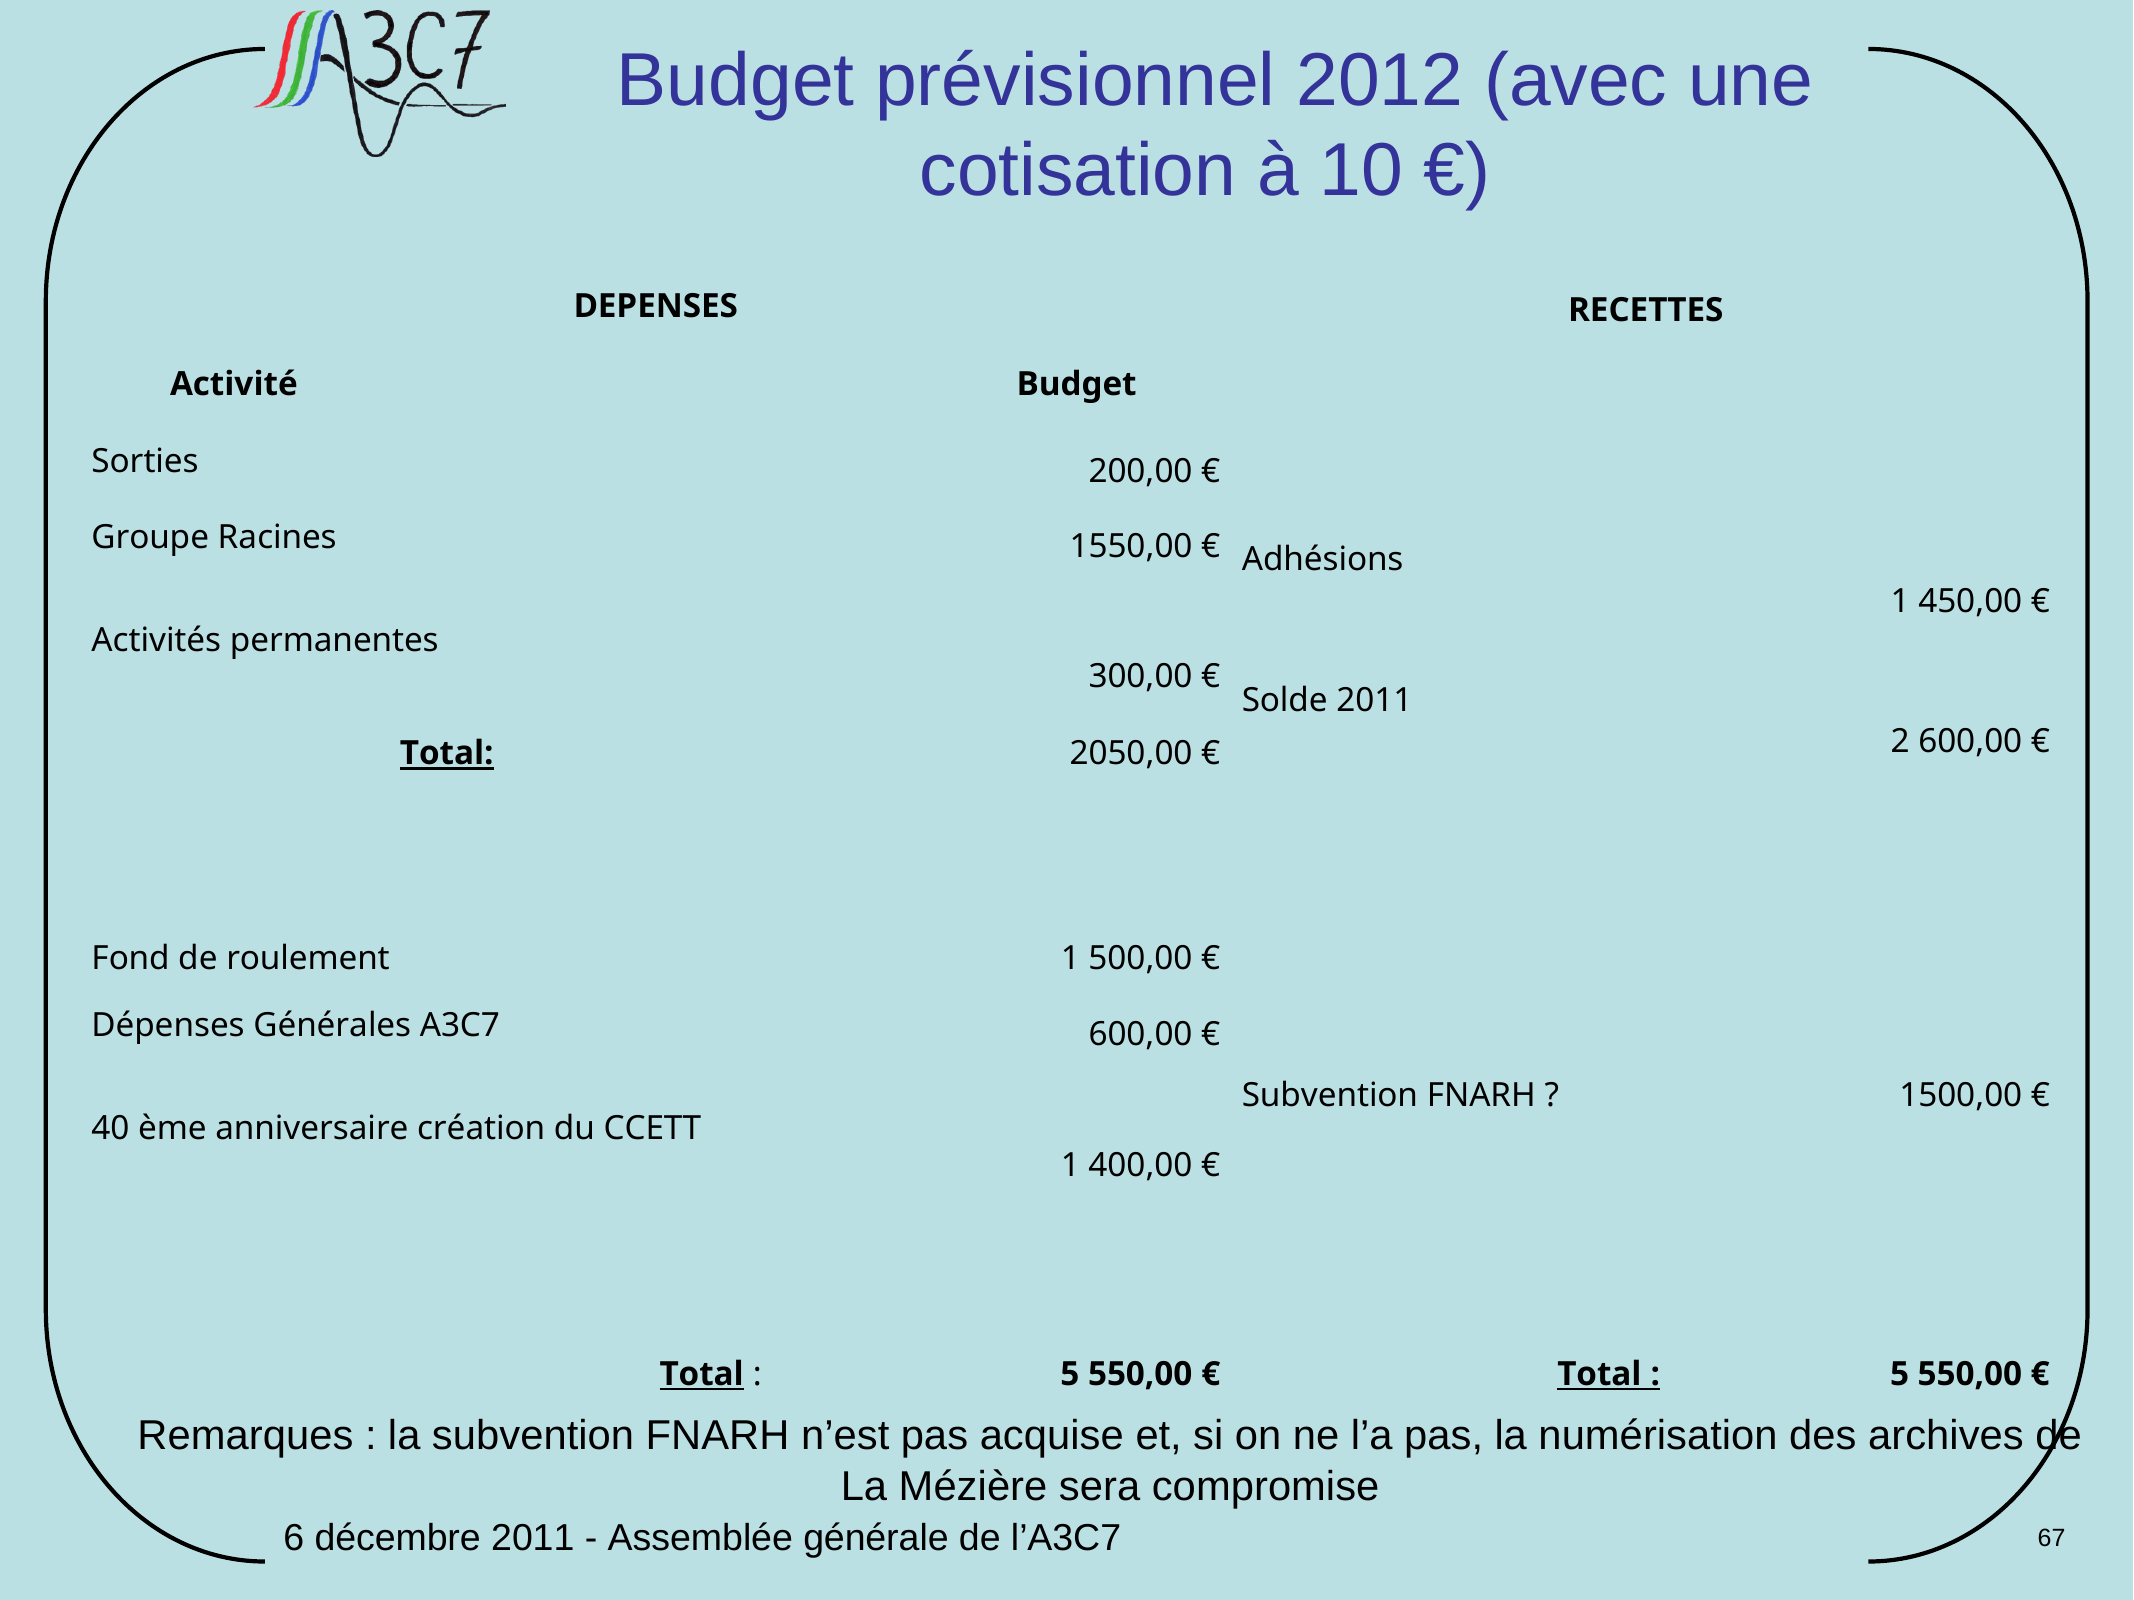

# Budget prévisionnel 2012 (avec une cotisation à 10 €)
| DEPENSES | | | |
| --- | --- | --- | --- |
| Activité | | | Budget |
| Sorties | | | 200,00 € |
| Groupe Racines | | | 1550,00 € |
| Activités permanentes | | | 300,00 € |
| | Total: | | 2050,00 € |
| | | | |
| Fond de roulement | | | 1 500,00 € |
| Dépenses Générales A3C7 | | | 600,00 € |
| 40 ème anniversaire création du CCETT | | | 1 400,00 € |
| | | | |
| | | Total : | 5 550,00 € |
| RECETTES | | |
| --- | --- | --- |
| | | |
| Adhésions | | 1 450,00 € |
| Solde 2011 | | 2 600,00 € |
| | | |
| | | |
| Subvention FNARH ? | | 1500,00 € |
| | | |
| | Total : | 5 550,00 € |
Remarques : la subvention FNARH n’est pas acquise et, si on ne l’a pas, la numérisation des archives de La Mézière sera compromise
6 décembre 2011 - Assemblée générale de l’A3C7
67